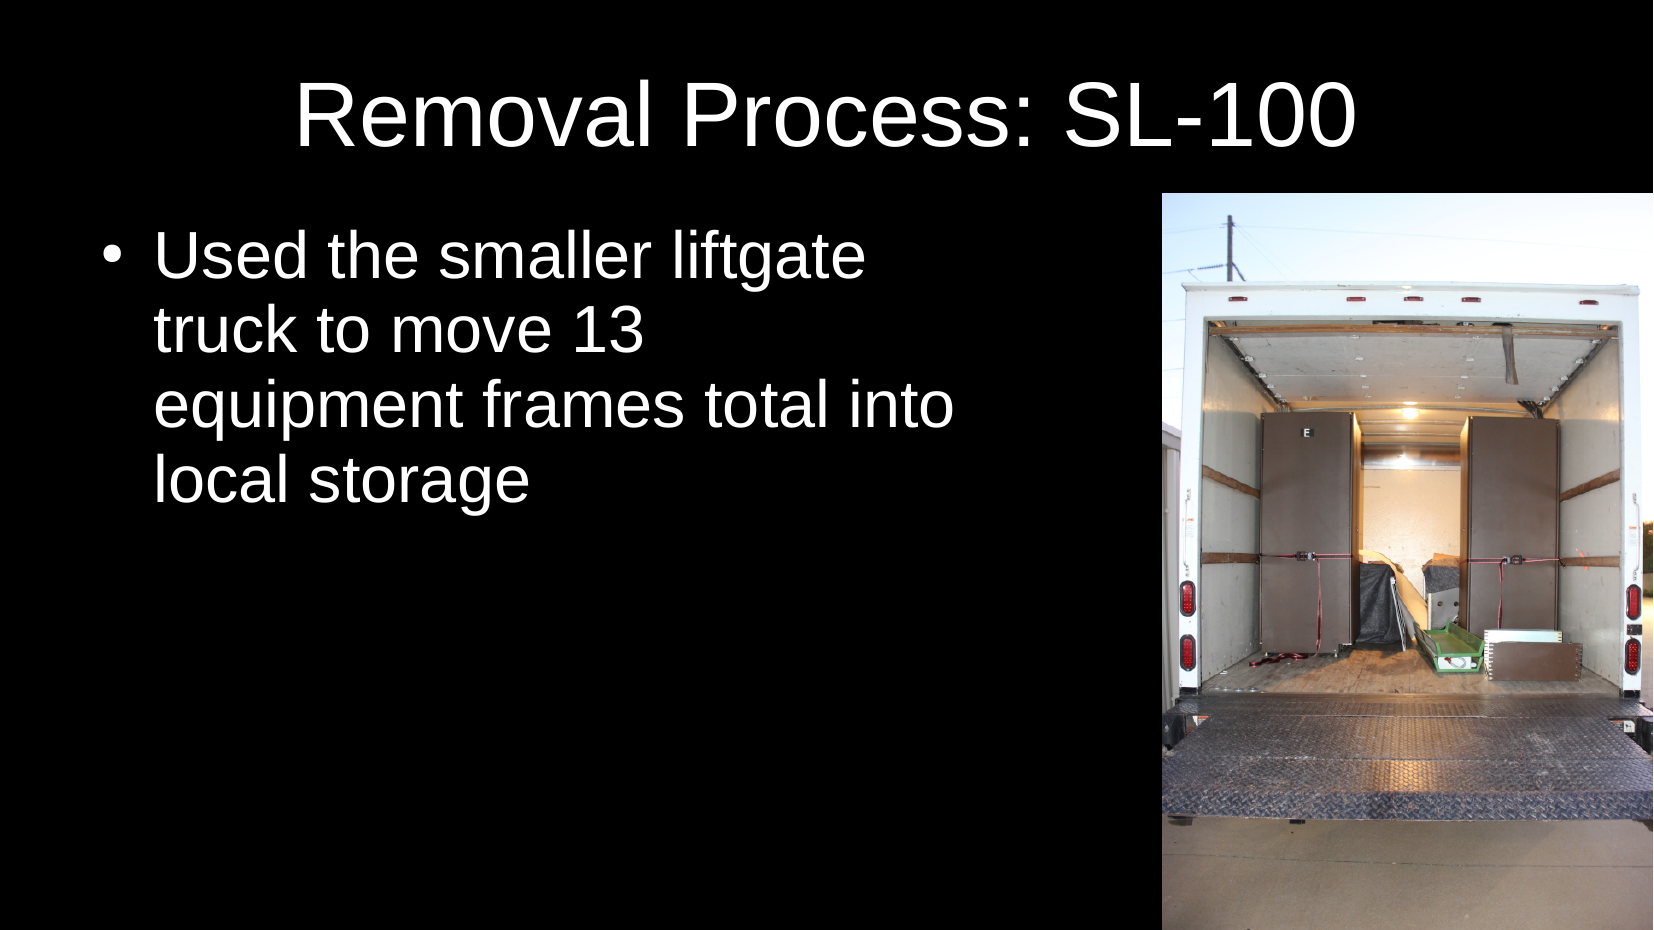

# Removal Process: SL-100
Used the smaller liftgate truck to move 13 equipment frames total into local storage